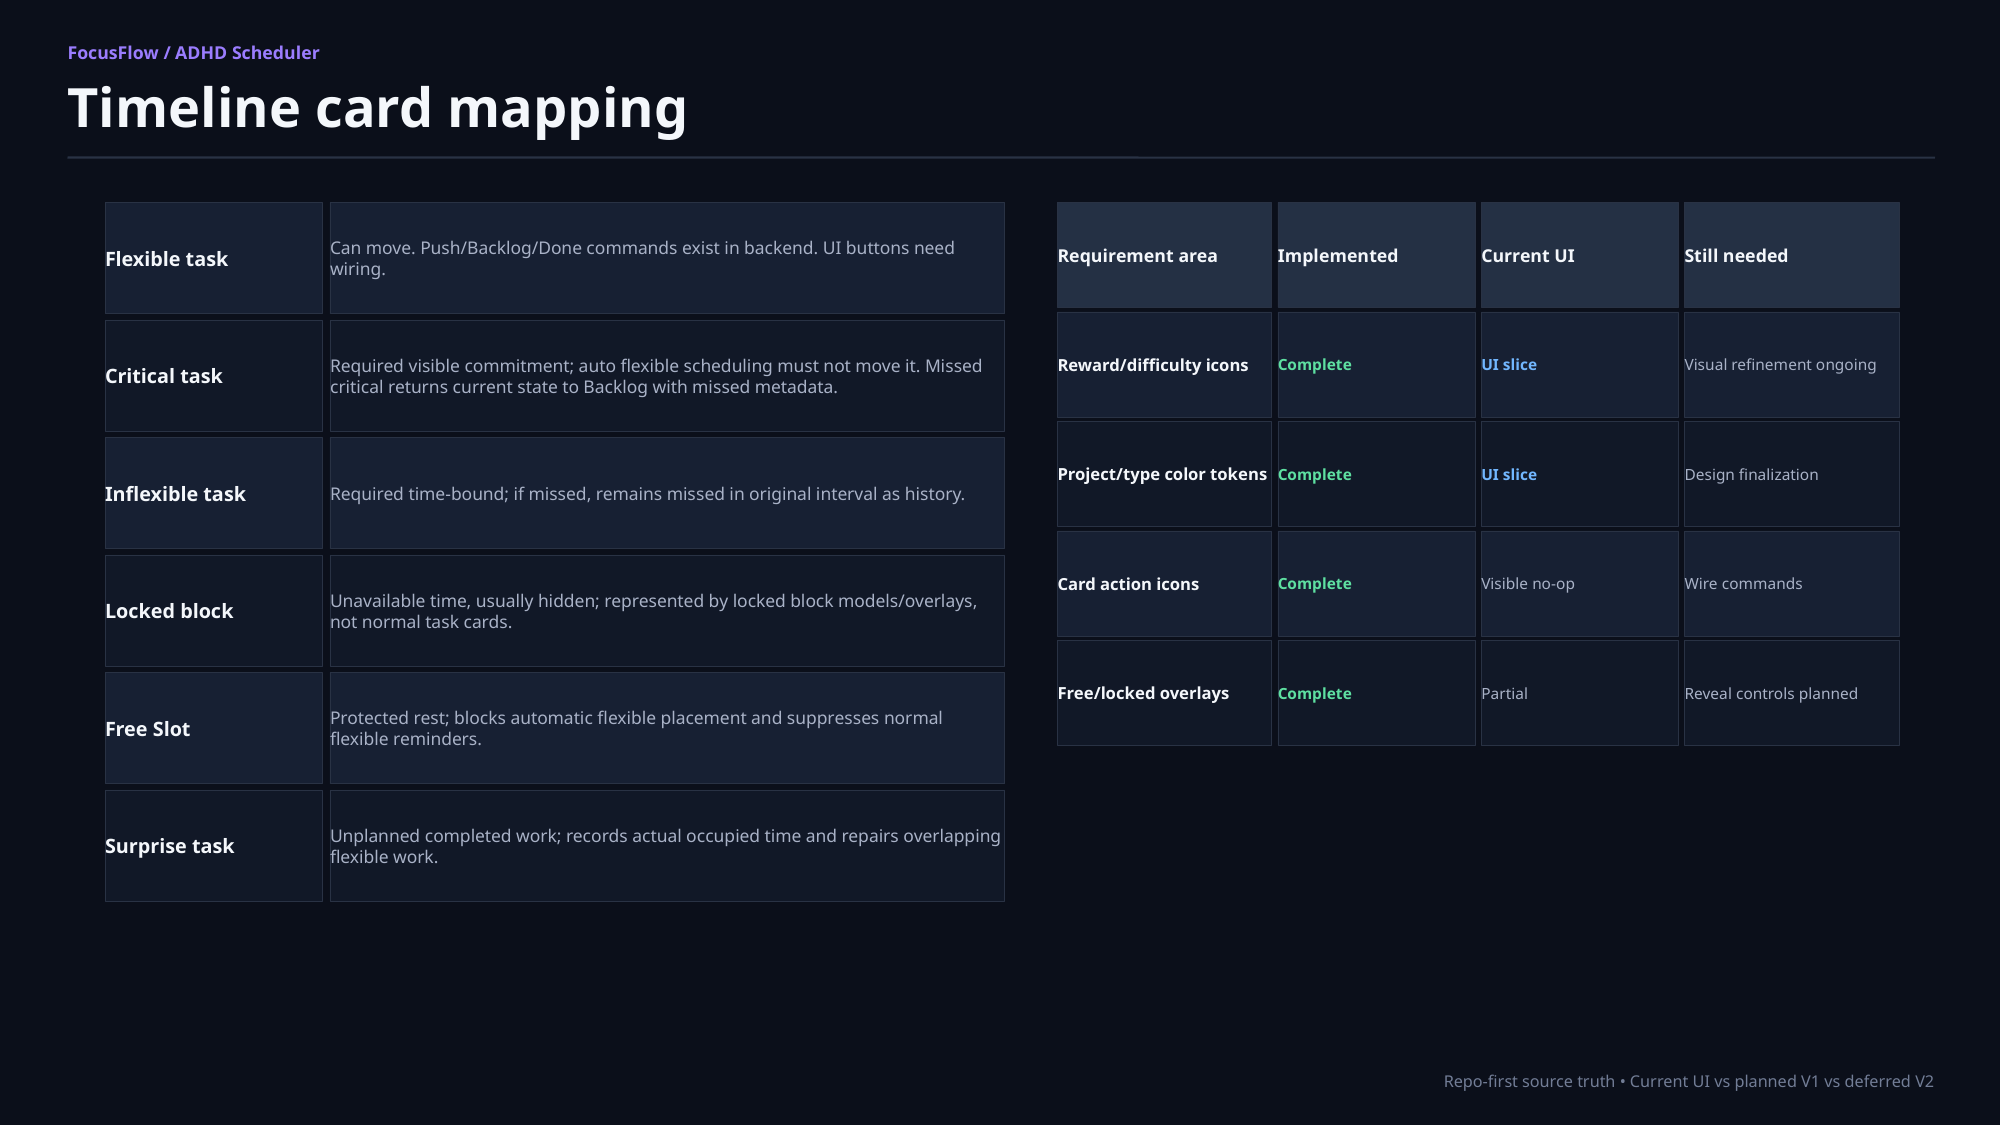

FocusFlow / ADHD Scheduler
Timeline card mapping
Flexible task
Can move. Push/Backlog/Done commands exist in backend. UI buttons need wiring.
Requirement area
Implemented
Current UI
Still needed
Reward/difficulty icons
Complete
UI slice
Visual refinement ongoing
Critical task
Required visible commitment; auto flexible scheduling must not move it. Missed critical returns current state to Backlog with missed metadata.
Project/type color tokens
Complete
UI slice
Design finalization
Inflexible task
Required time-bound; if missed, remains missed in original interval as history.
Card action icons
Complete
Visible no-op
Wire commands
Locked block
Unavailable time, usually hidden; represented by locked block models/overlays, not normal task cards.
Free/locked overlays
Complete
Partial
Reveal controls planned
Free Slot
Protected rest; blocks automatic flexible placement and suppresses normal flexible reminders.
Surprise task
Unplanned completed work; records actual occupied time and repairs overlapping flexible work.
Repo-first source truth • Current UI vs planned V1 vs deferred V2